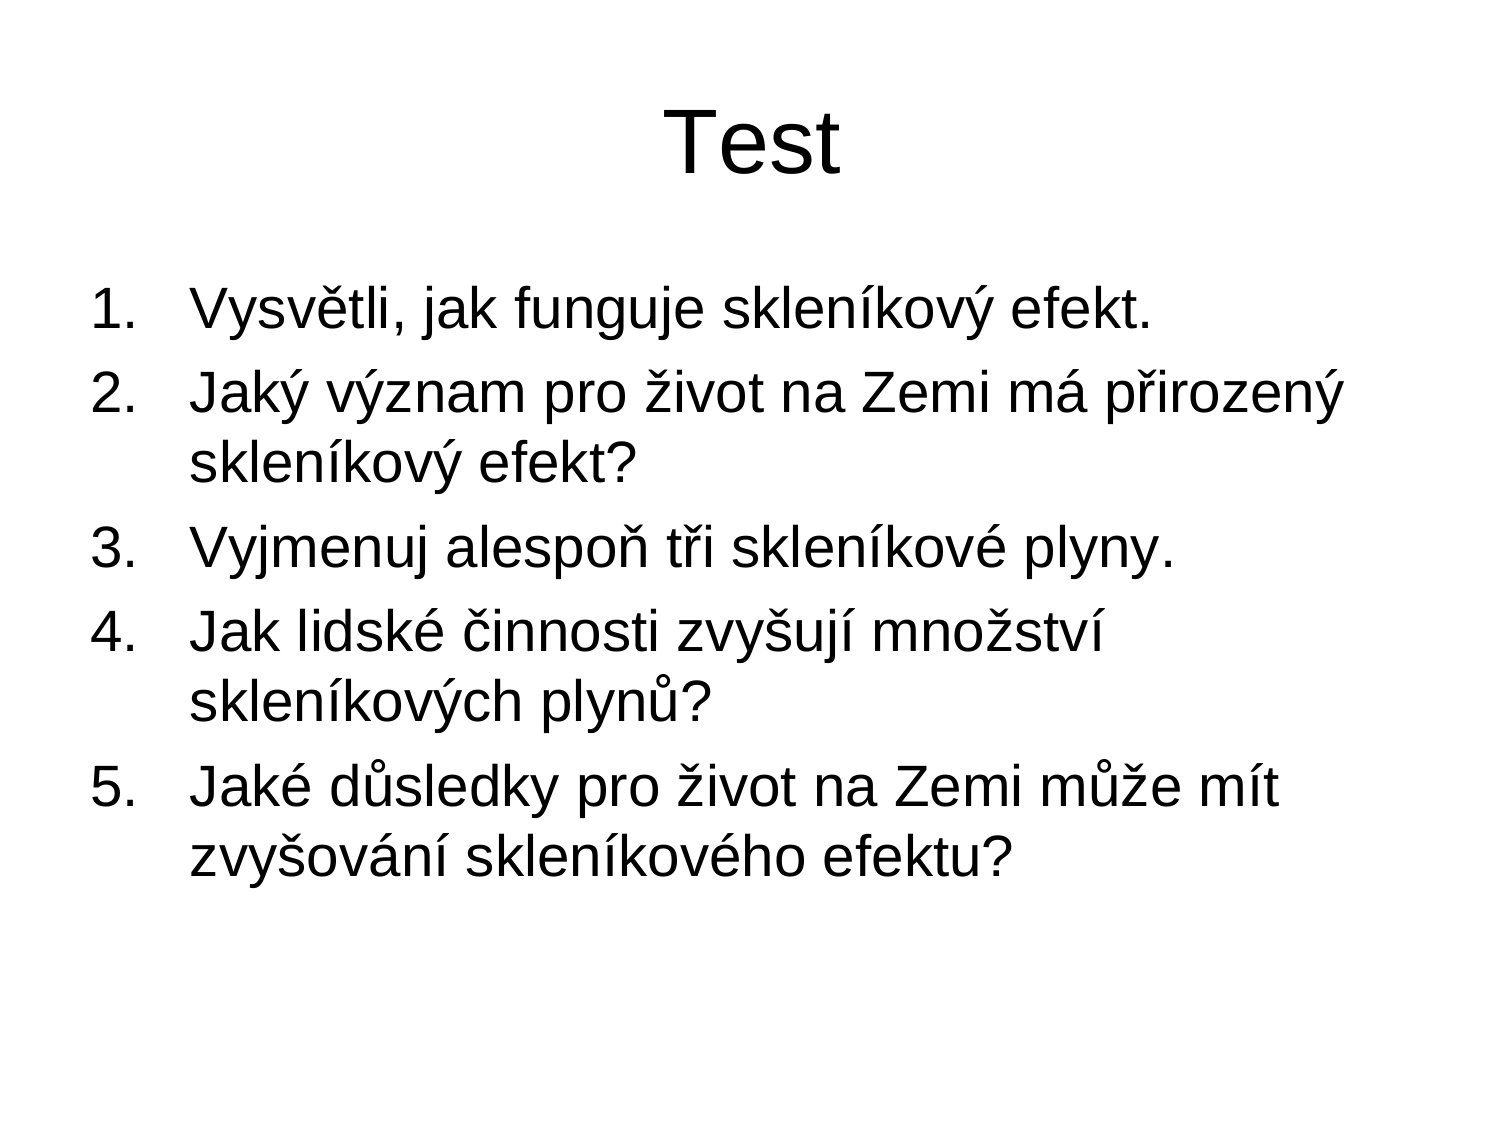

# Test
Vysvětli, jak funguje skleníkový efekt.
Jaký význam pro život na Zemi má přirozený skleníkový efekt?
Vyjmenuj alespoň tři skleníkové plyny.
Jak lidské činnosti zvyšují množství skleníkových plynů?
Jaké důsledky pro život na Zemi může mít zvyšování skleníkového efektu?